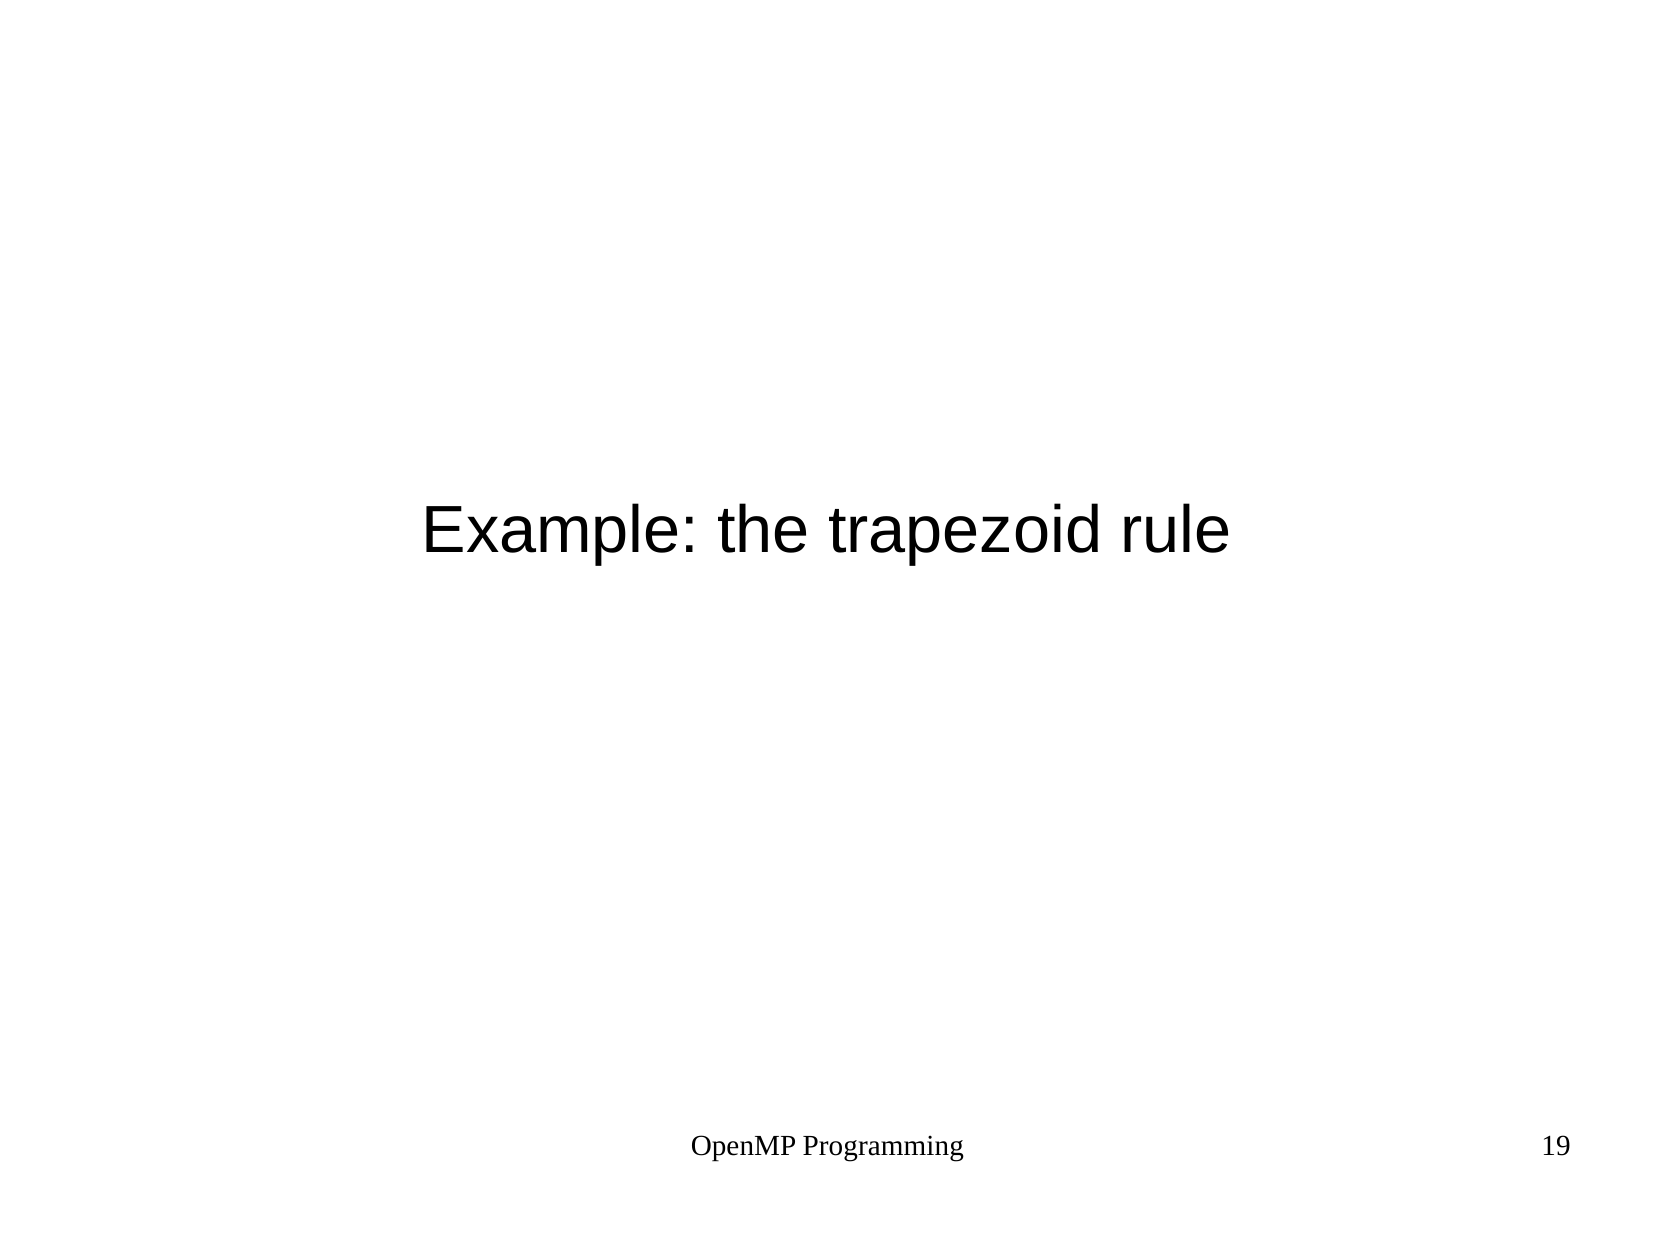

# Example: the trapezoid rule
OpenMP Programming
19